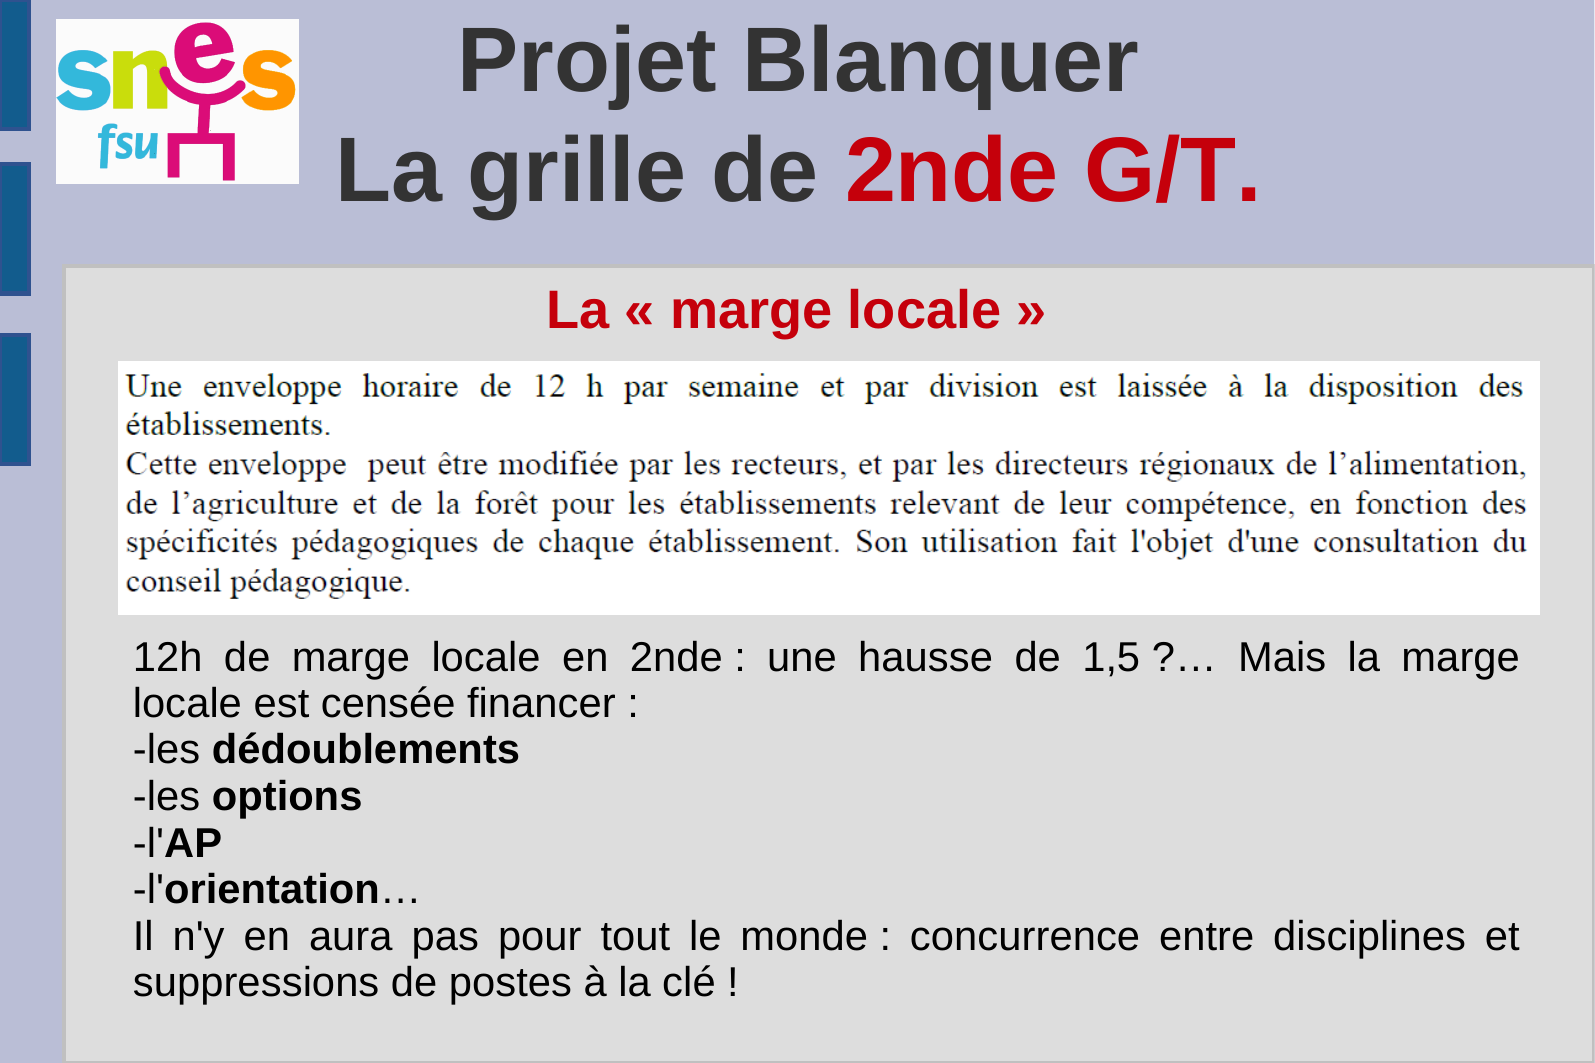

# Projet Blanquer La grille de 2nde G/T.
La « marge locale »
12h de marge locale en 2nde : une hausse de 1,5 ?… Mais la marge locale est censée financer :
-les dédoublements
-les options
-l'AP
-l'orientation…
Il n'y en aura pas pour tout le monde : concurrence entre disciplines et suppressions de postes à la clé !